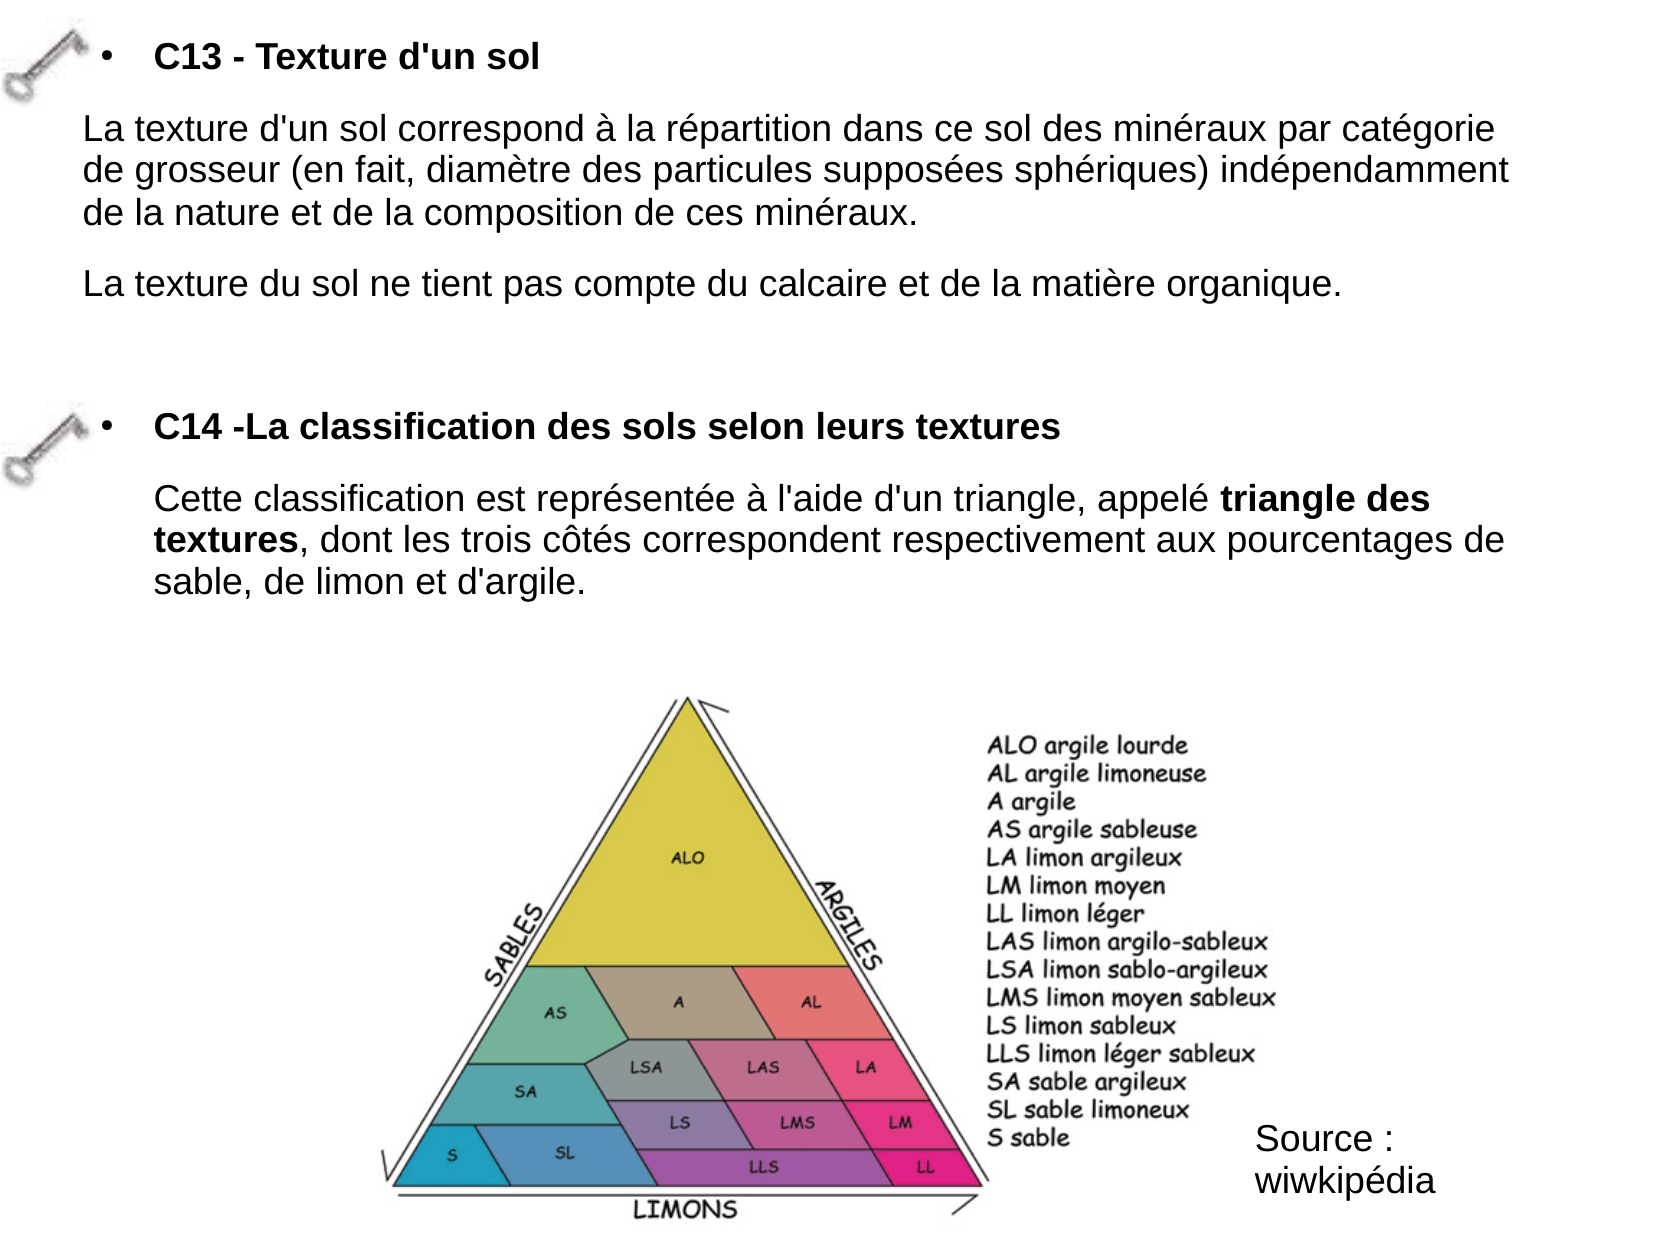

# C13 - Texture d'un sol
La texture d'un sol correspond à la répartition dans ce sol des minéraux par catégorie de grosseur (en fait, diamètre des particules supposées sphériques) indépendamment de la nature et de la composition de ces minéraux.
La texture du sol ne tient pas compte du calcaire et de la matière organique.
C14 -La classification des sols selon leurs textures
Cette classification est représentée à l'aide d'un triangle, appelé triangle des textures, dont les trois côtés correspondent respectivement aux pourcentages de sable, de limon et d'argile.
Source : wiwkipédia